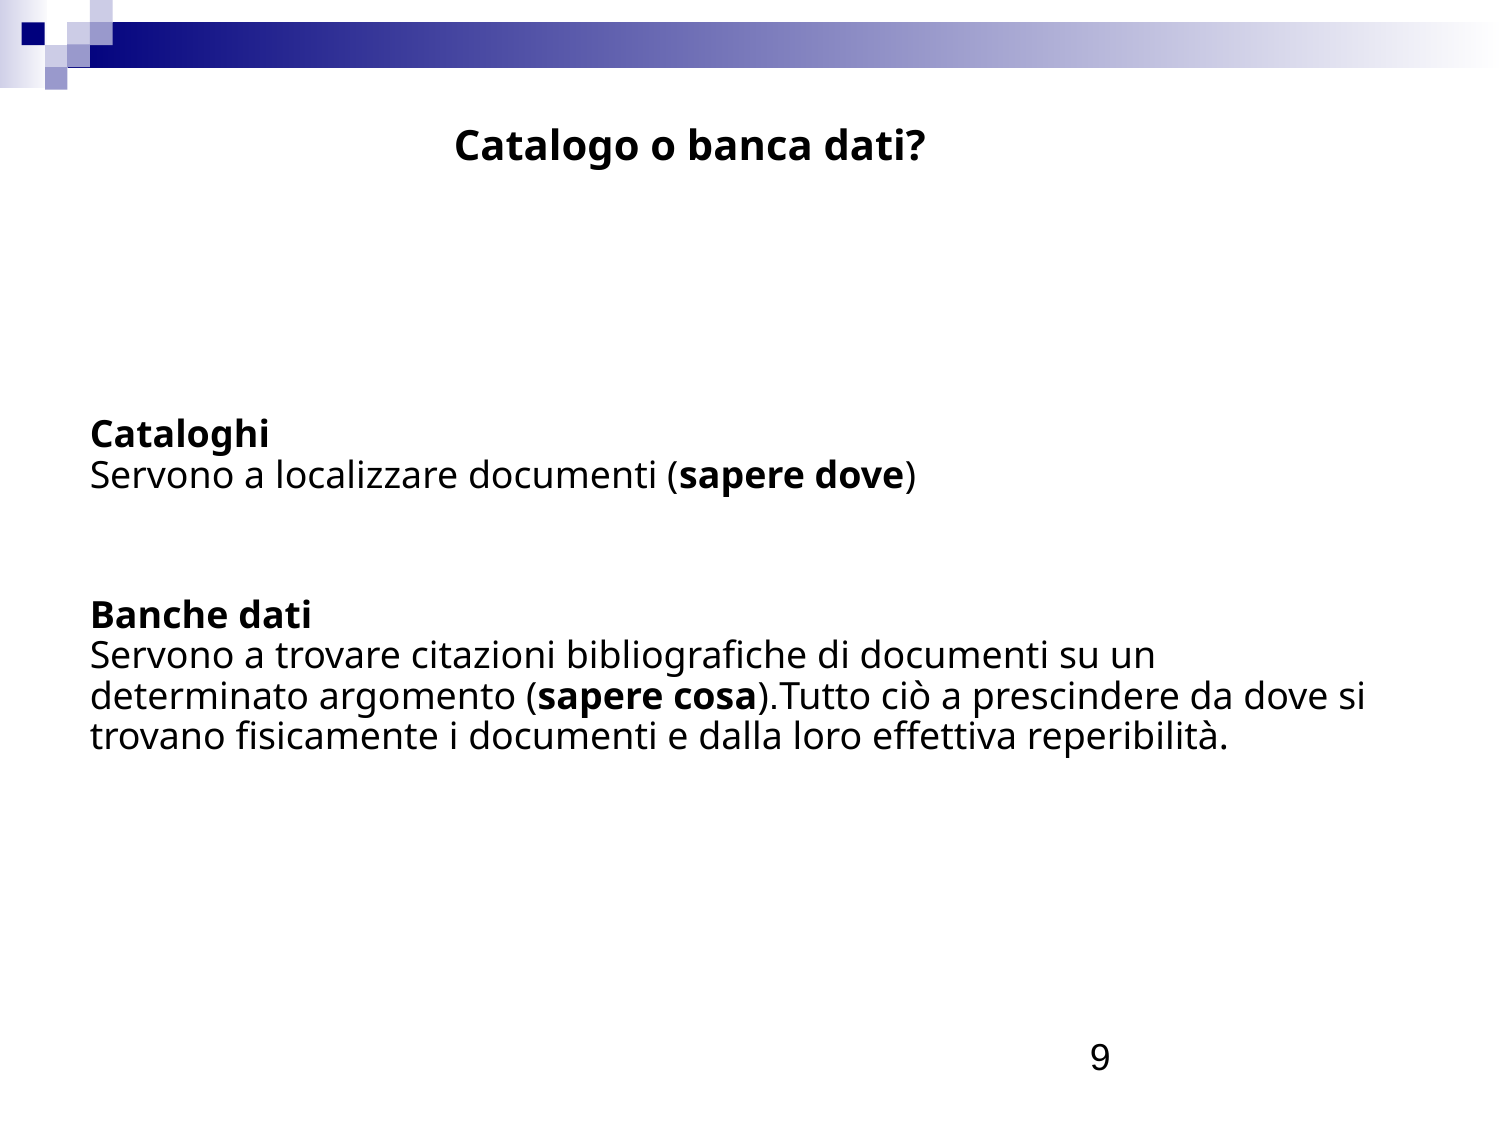

# Catalogo o banca dati?
Cataloghi
Servono a localizzare documenti (sapere dove)
Banche dati
Servono a trovare citazioni bibliografiche di documenti su un determinato argomento (sapere cosa).Tutto ciò a prescindere da dove si trovano fisicamente i documenti e dalla loro effettiva reperibilità.